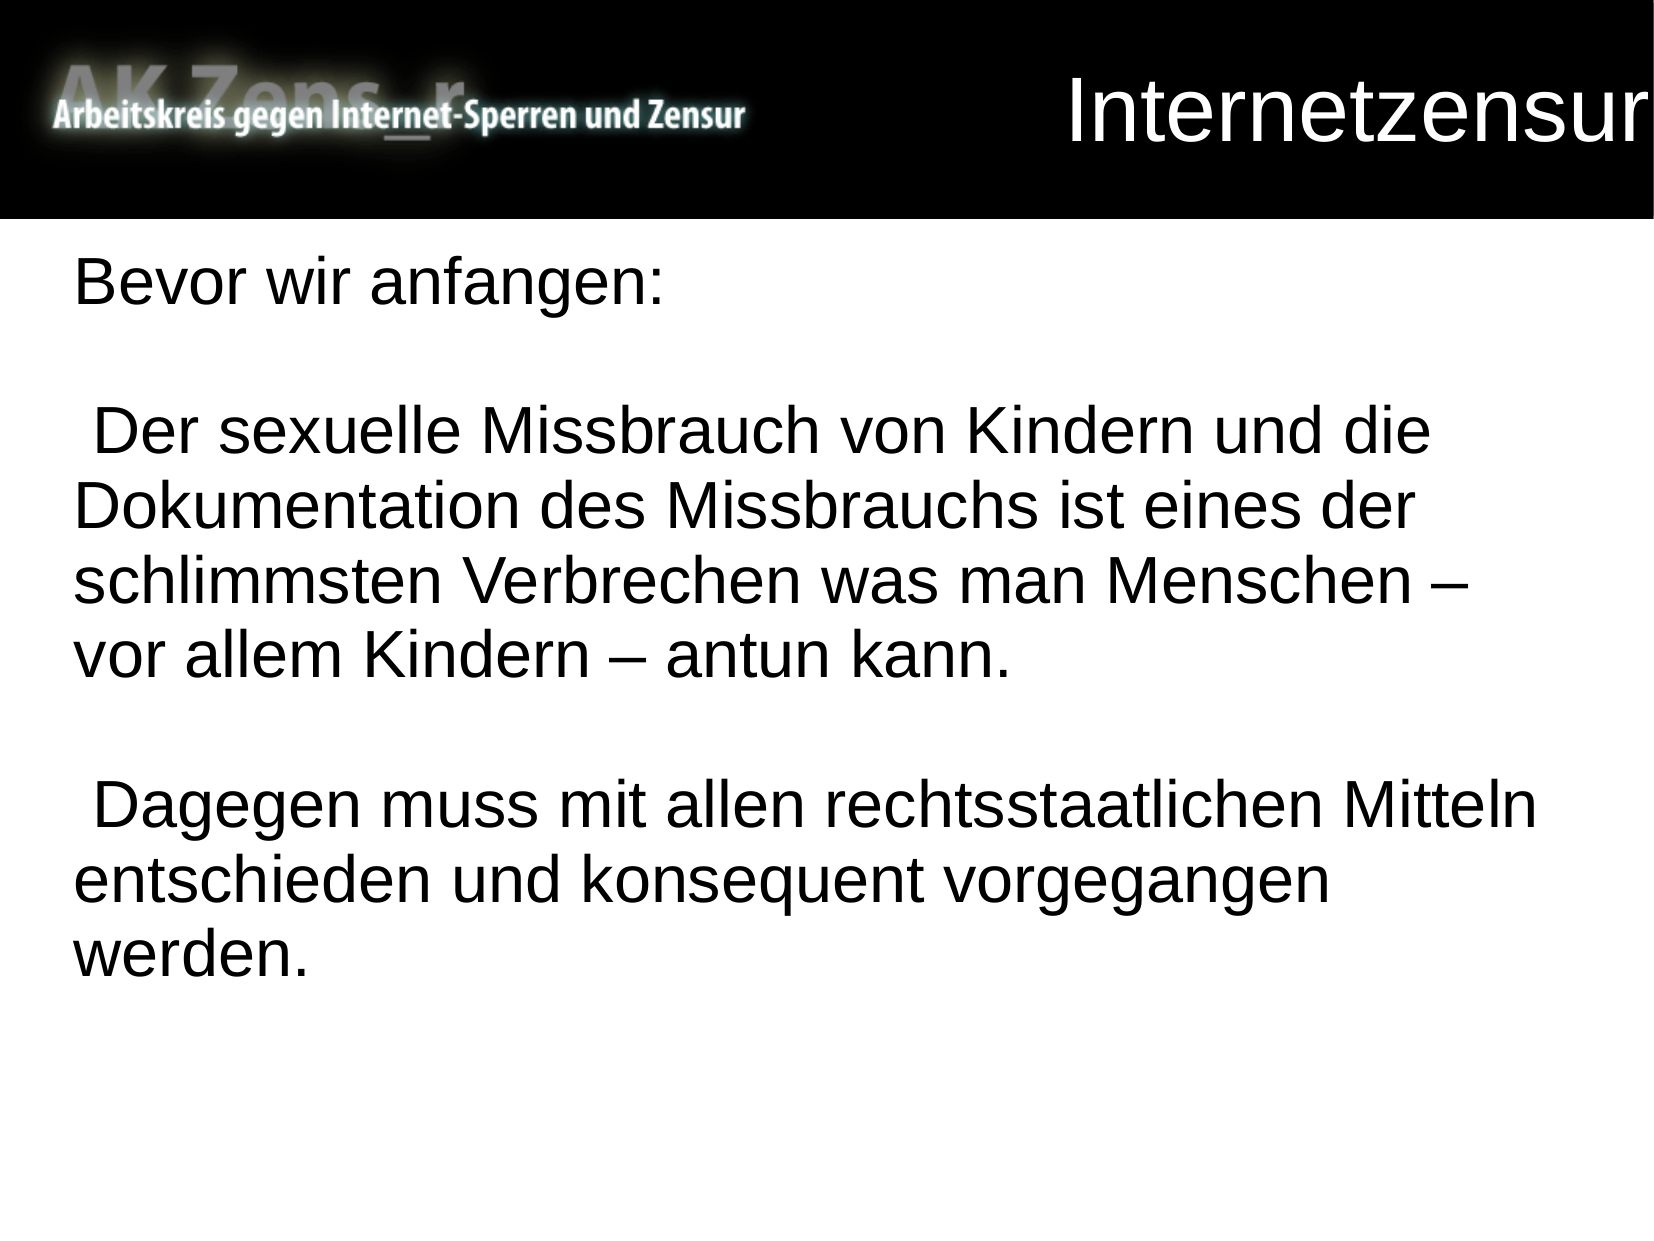

# Internetzensur
Bevor wir anfangen:
 Der sexuelle Missbrauch von Kindern und die Dokumentation des Missbrauchs ist eines der schlimmsten Verbrechen was man Menschen – vor allem Kindern – antun kann.
 Dagegen muss mit allen rechtsstaatlichen Mitteln entschieden und konsequent vorgegangen werden.